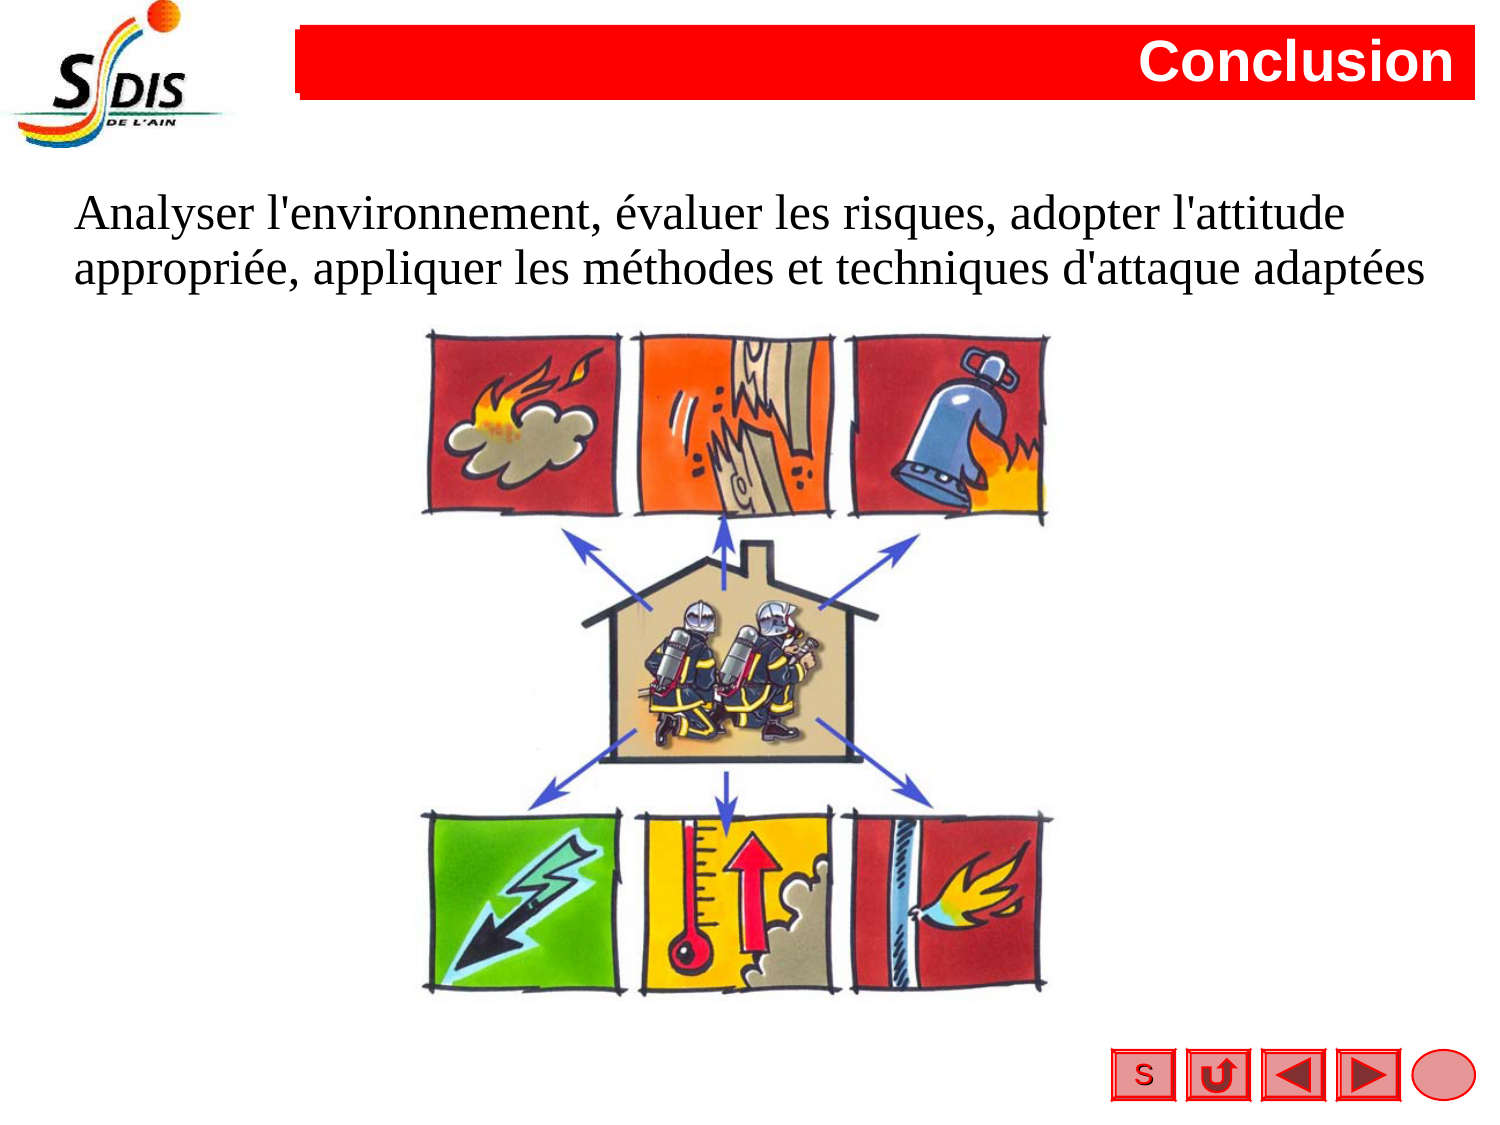

Conclusion
Analyser l'environnement, évaluer les risques, adopter l'attitude appropriée, appliquer les méthodes et techniques d'attaque adaptées